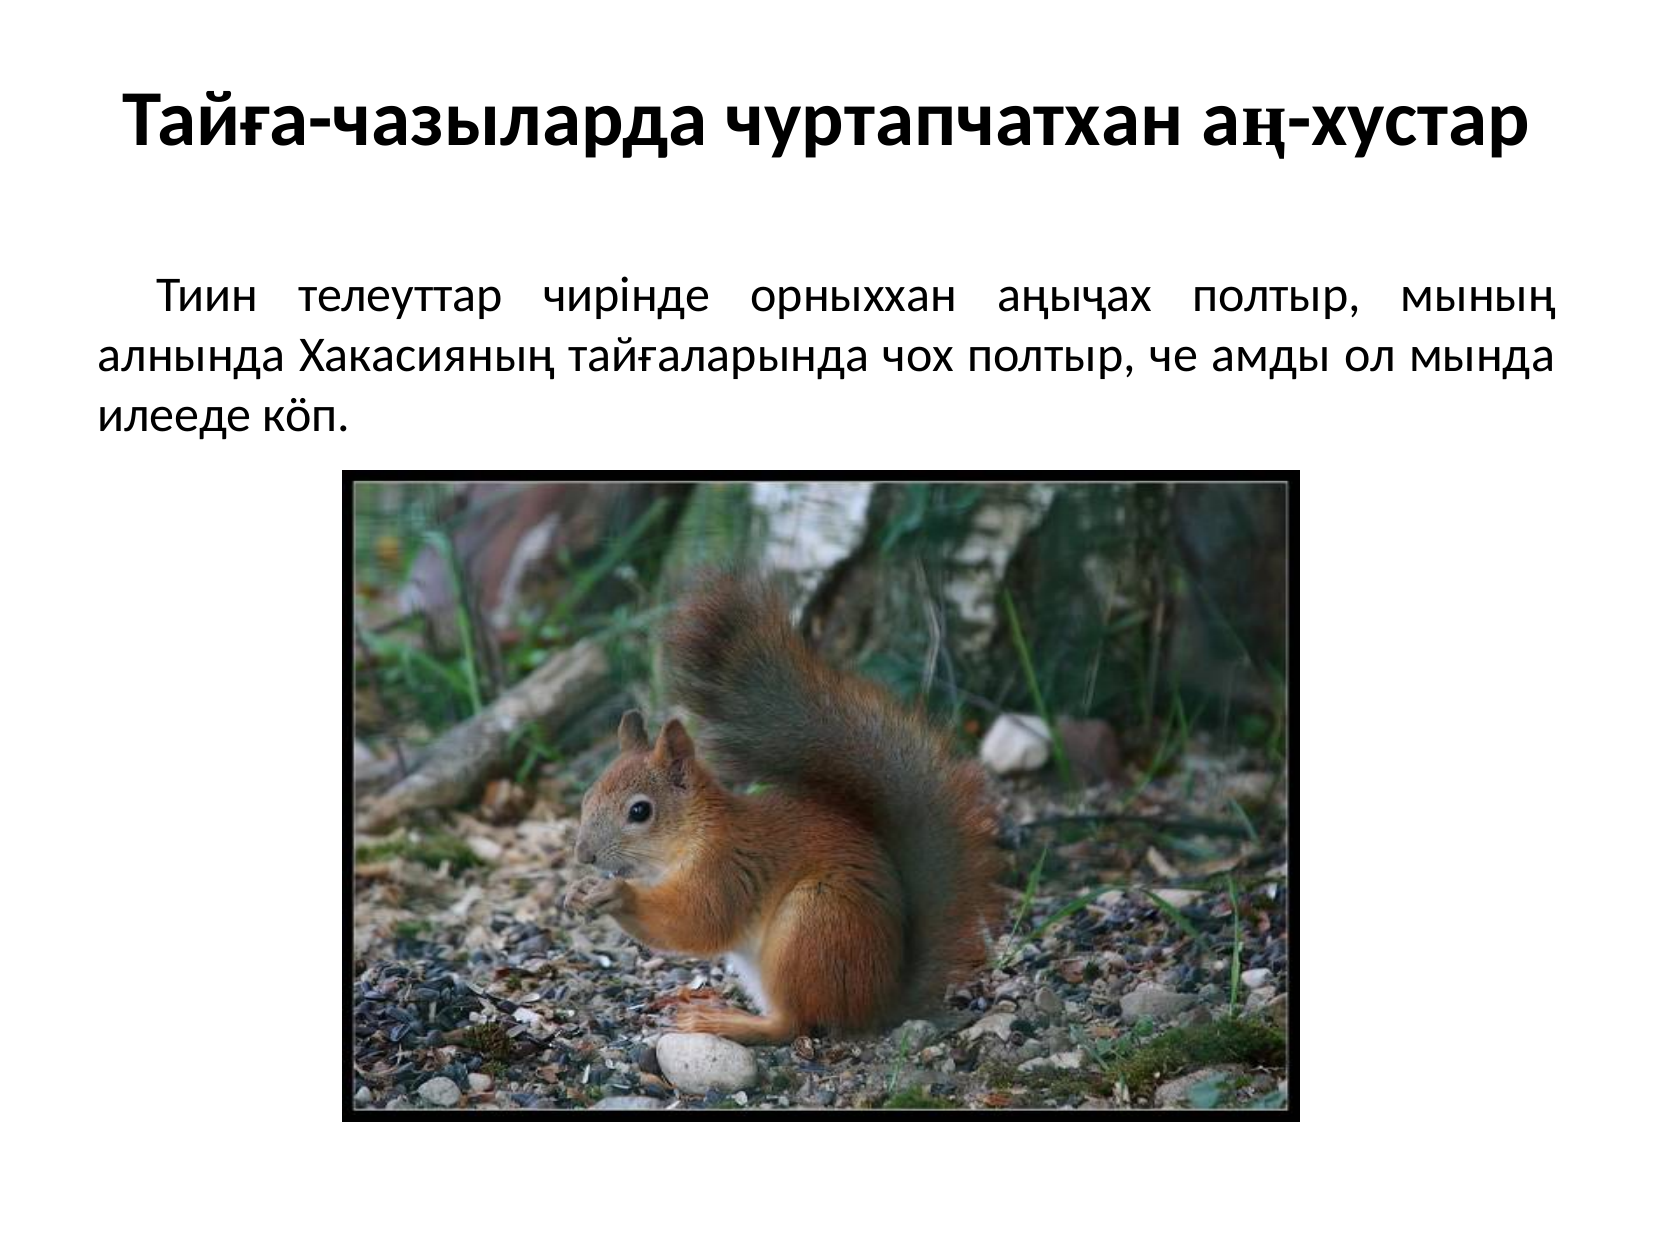

# Тайға-чазыларда чуртапчатхан аң-хустар
Тиин телеуттар чирінде орныххан аңыҷах полтыр, мының алнында Хакасияның тайғаларында чох полтыр, че амды ол мында илееде кӧп.